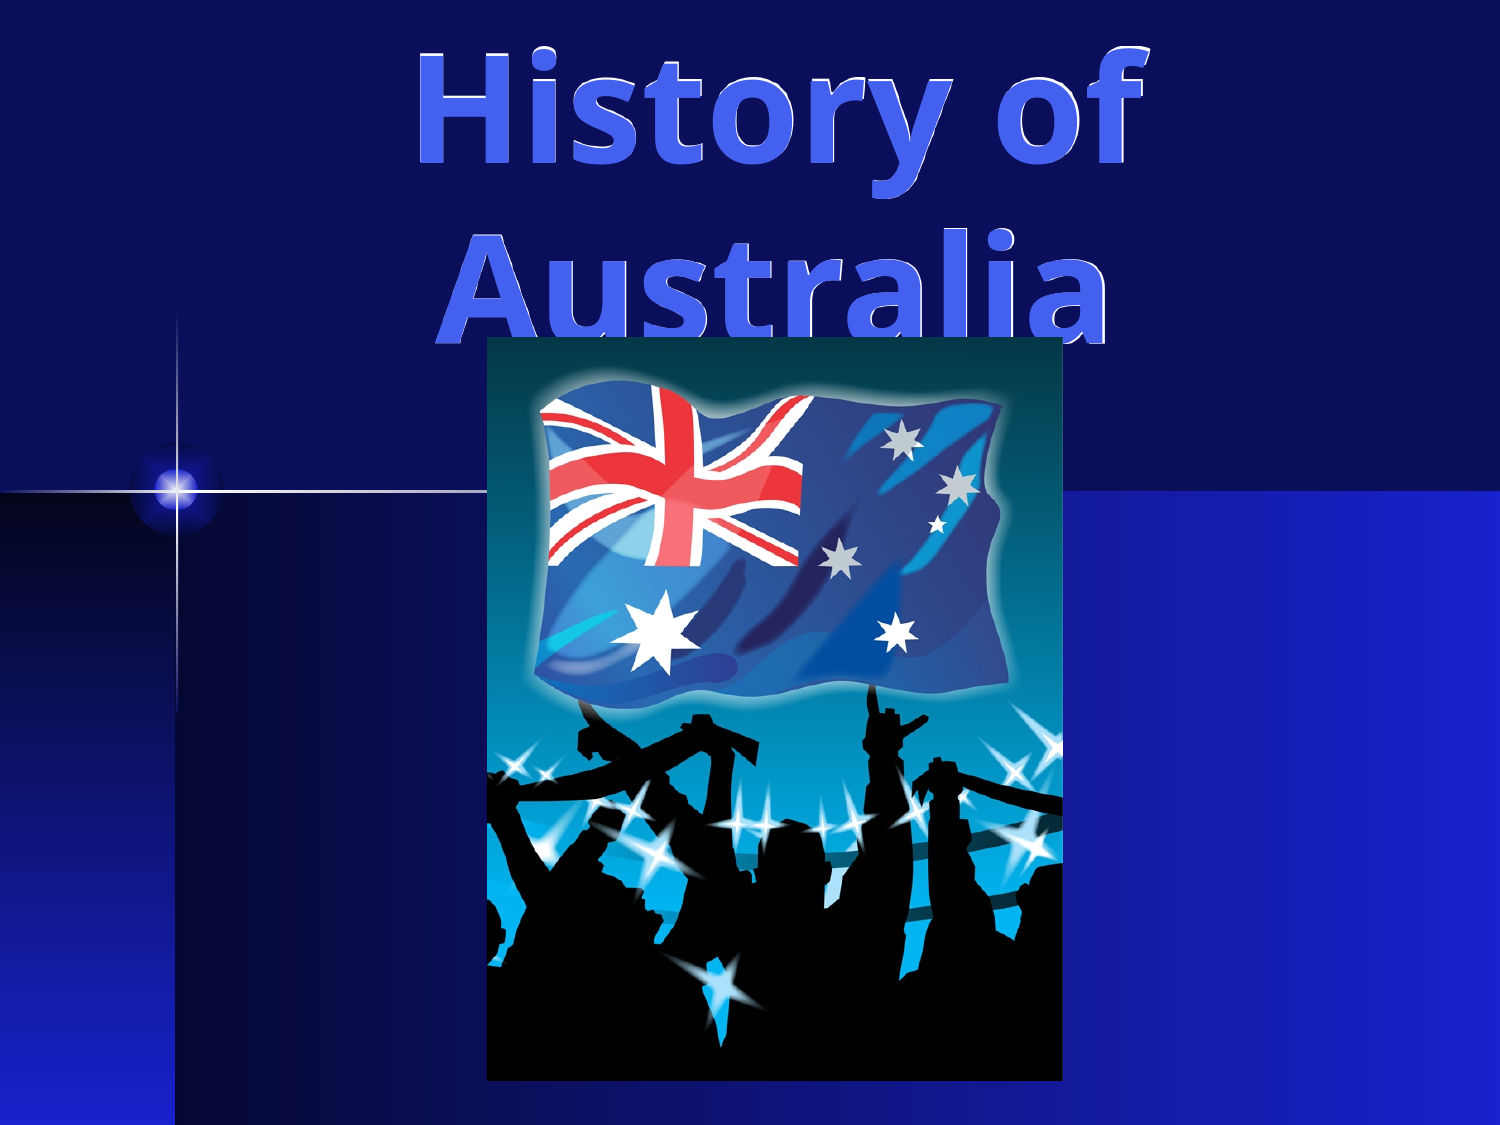

# History of Australia
Unit 10 Notes